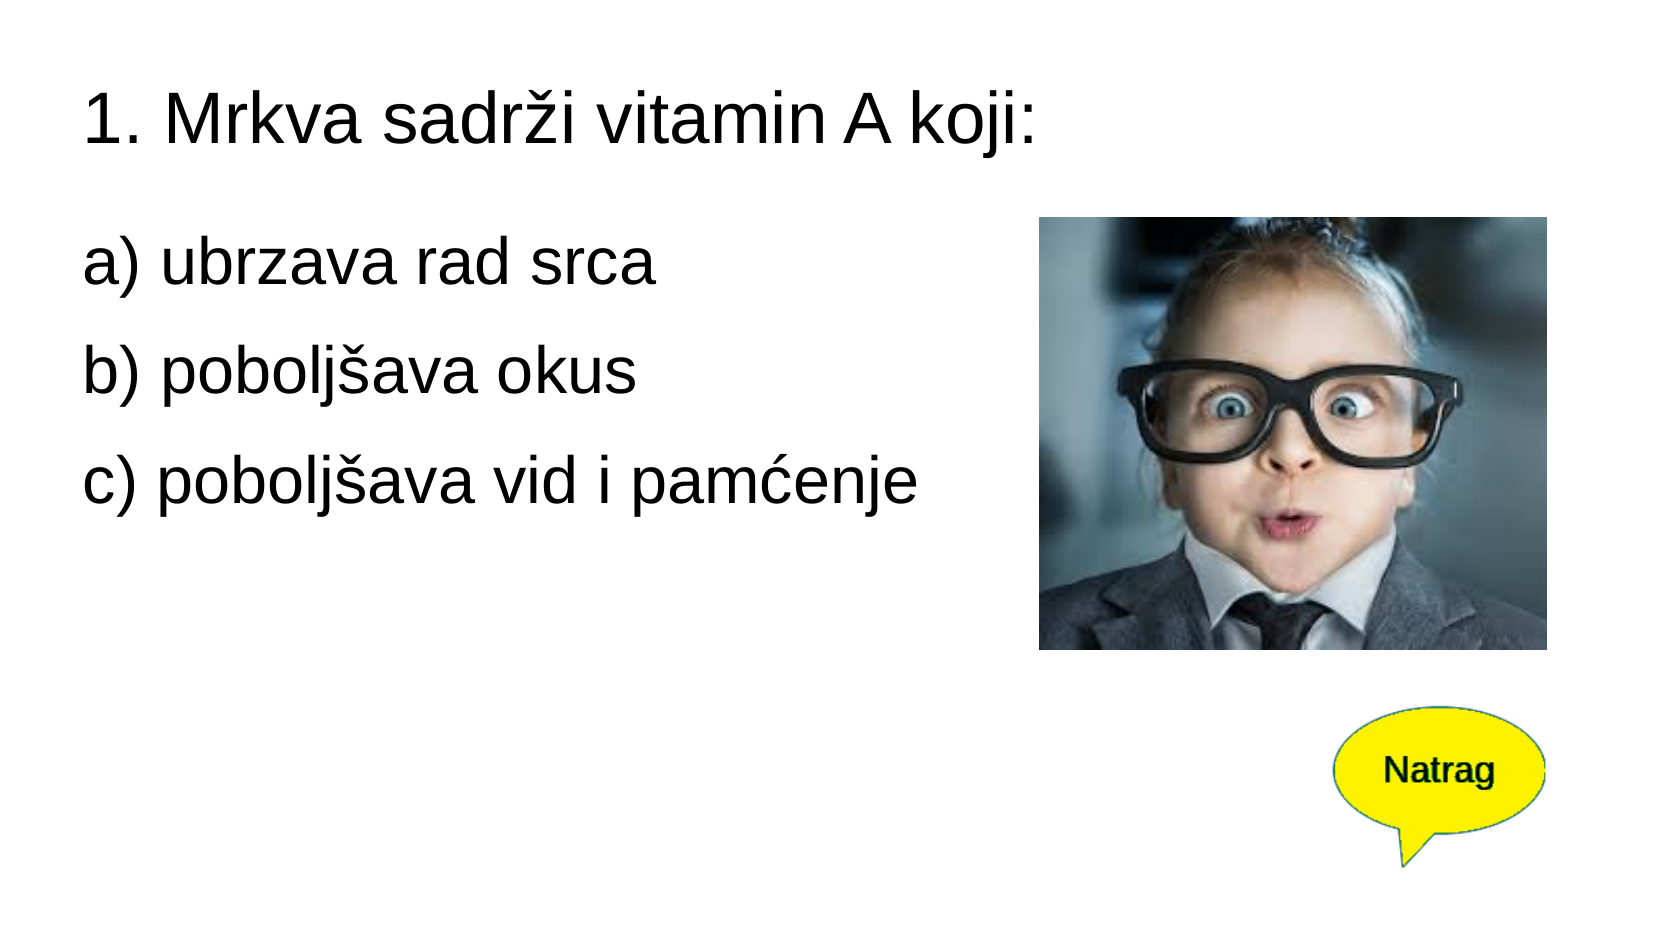

# 1. Mrkva sadrži vitamin A koji:
a) ubrzava rad srca
b) poboljšava okus
c) poboljšava vid i pamćenje